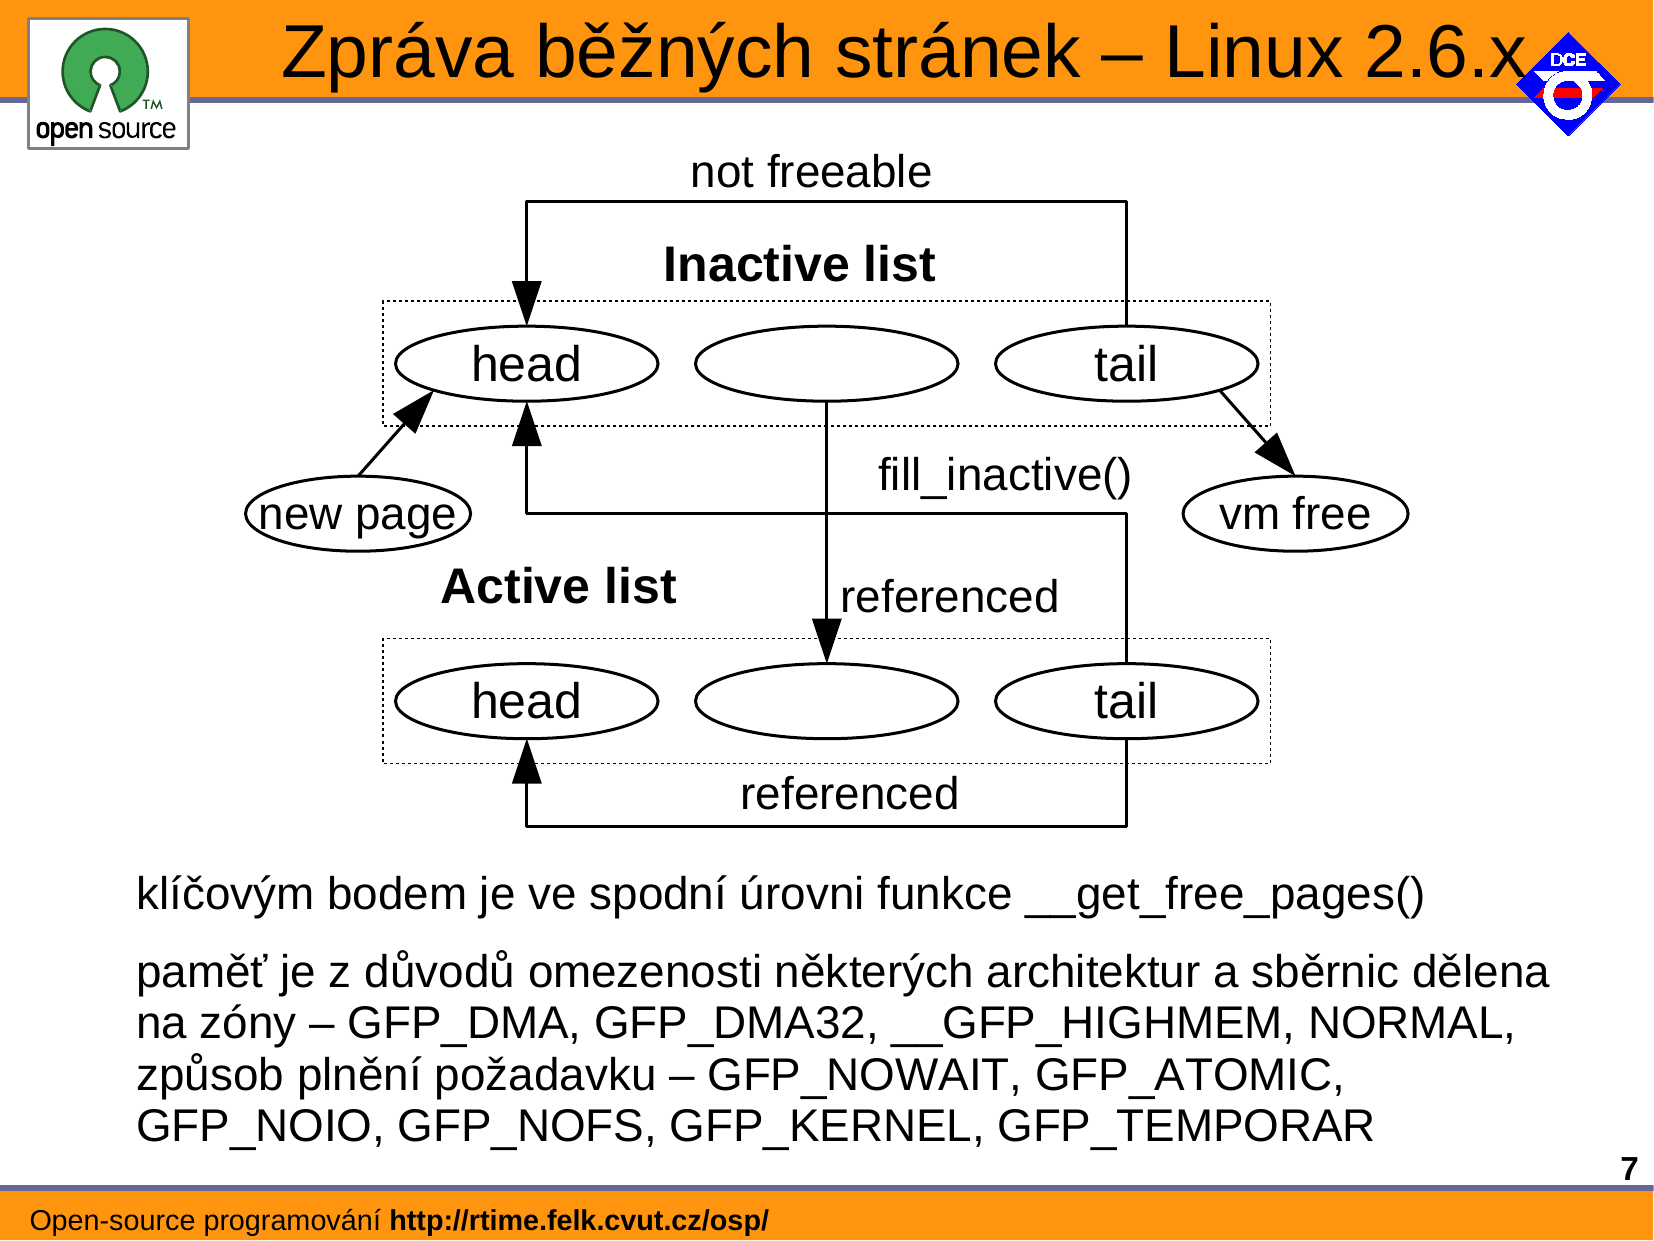

# Zpráva běžných stránek – Linux 2.6.x
not freeable
Inactive list
head
tail
fill_inactive()
new page
vm free
Active list
referenced
head
tail
referenced
klíčovým bodem je ve spodní úrovni funkce __get_free_pages()
paměť je z důvodů omezenosti některých architektur a sběrnic dělena na zóny – GFP_DMA, GFP_DMA32, __GFP_HIGHMEM, NORMAL, způsob plnění požadavku – GFP_NOWAIT, GFP_ATOMIC, GFP_NOIO, GFP_NOFS, GFP_KERNEL, GFP_TEMPORAR